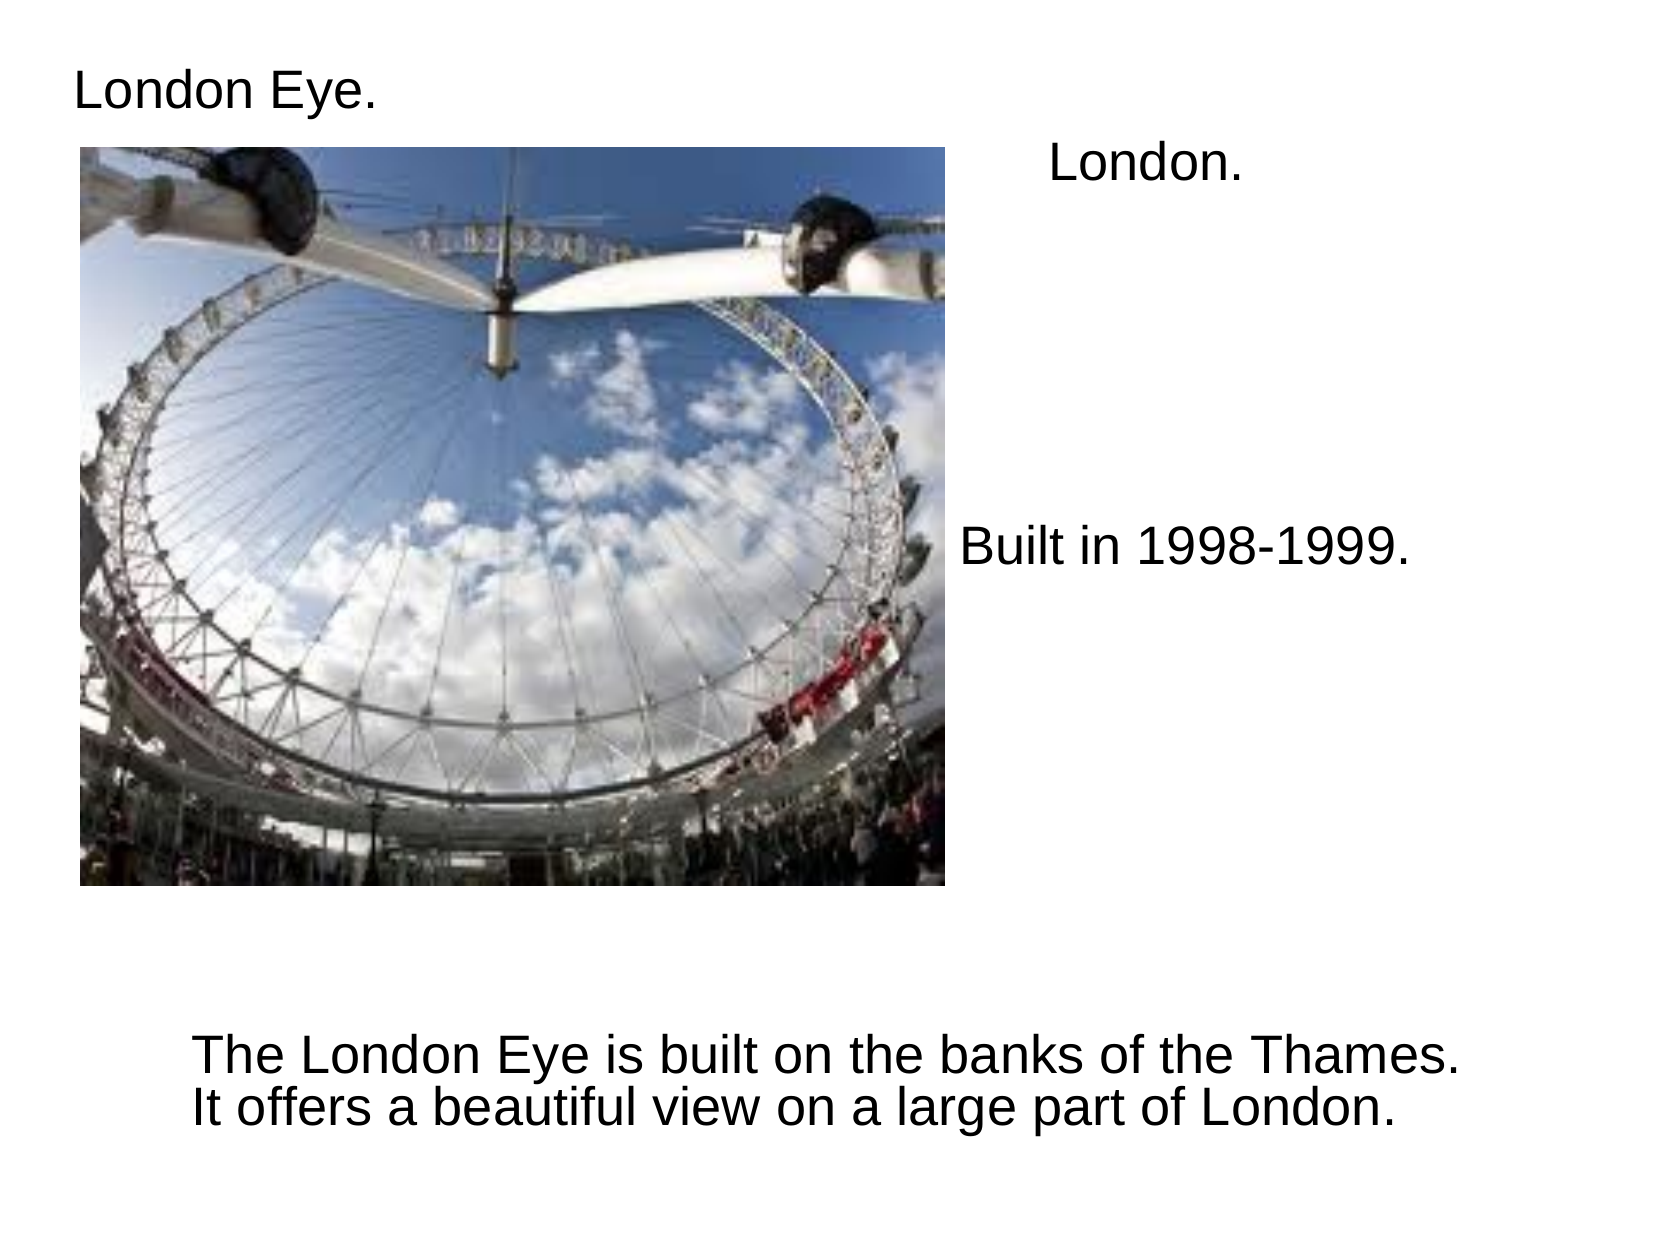

London Eye.
London.
Built in 1998-1999.
The London Eye is built on the banks of the Thames.
It offers a beautiful view on a large part of London.